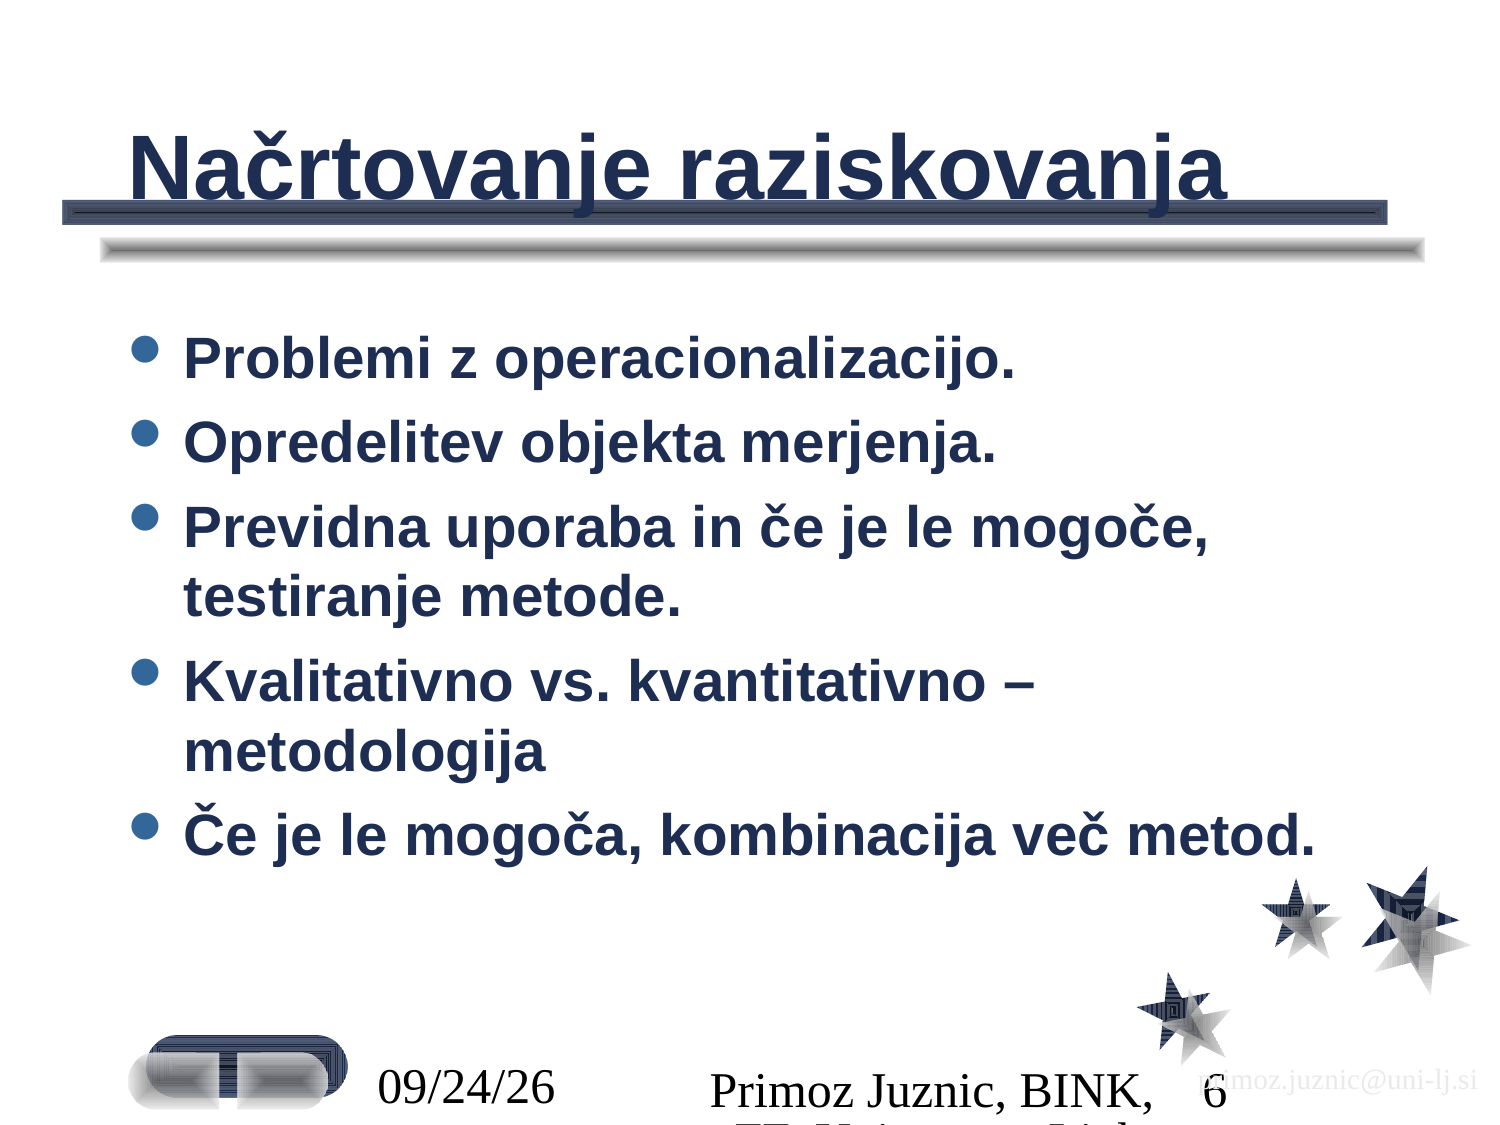

# Načrtovanje raziskovanja
Problemi z operacionalizacijo.
Opredelitev objekta merjenja.
Previdna uporaba in če je le mogoče, testiranje metode.
Kvalitativno vs. kvantitativno – metodologija
Če je le mogoča, kombinacija več metod.
Primoz Juznic, BINK, FF, Univerza v Ljubljani
6